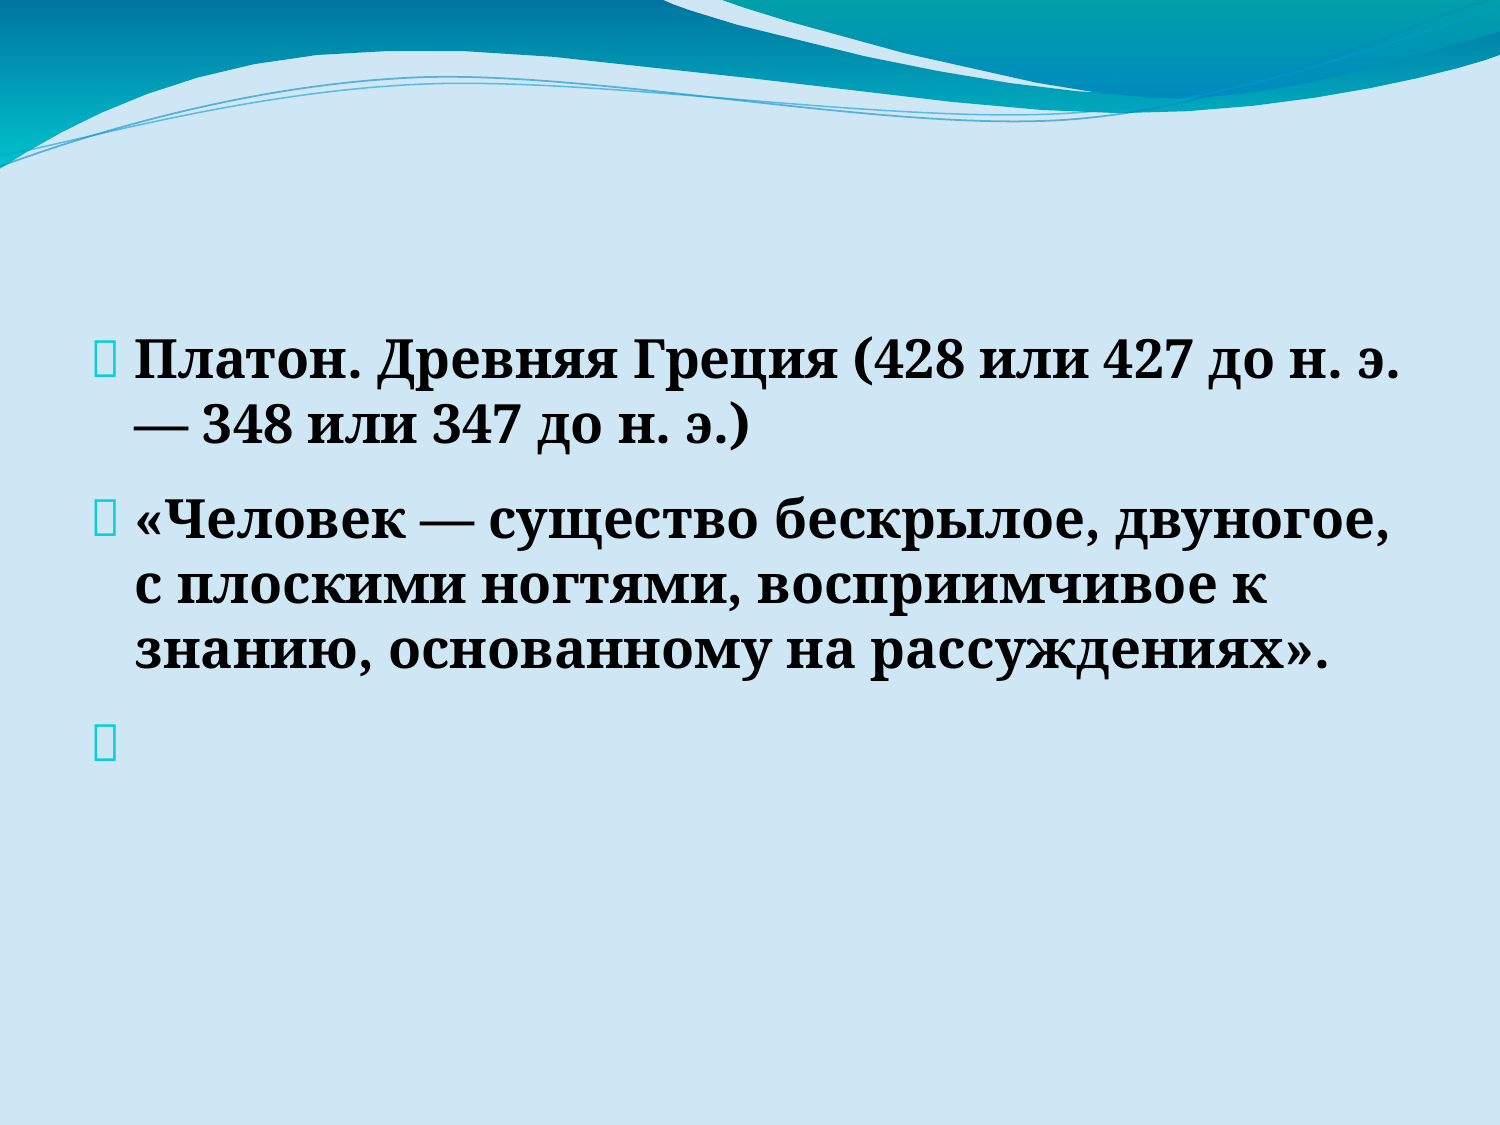

#
Платон. Древняя Греция (428 или 427 до н. э. — 348 или 347 до н. э.)
«Человек — существо бескрылое, двуногое, с плоскими ногтями, восприимчивое к знанию, основанному на рассуждениях».